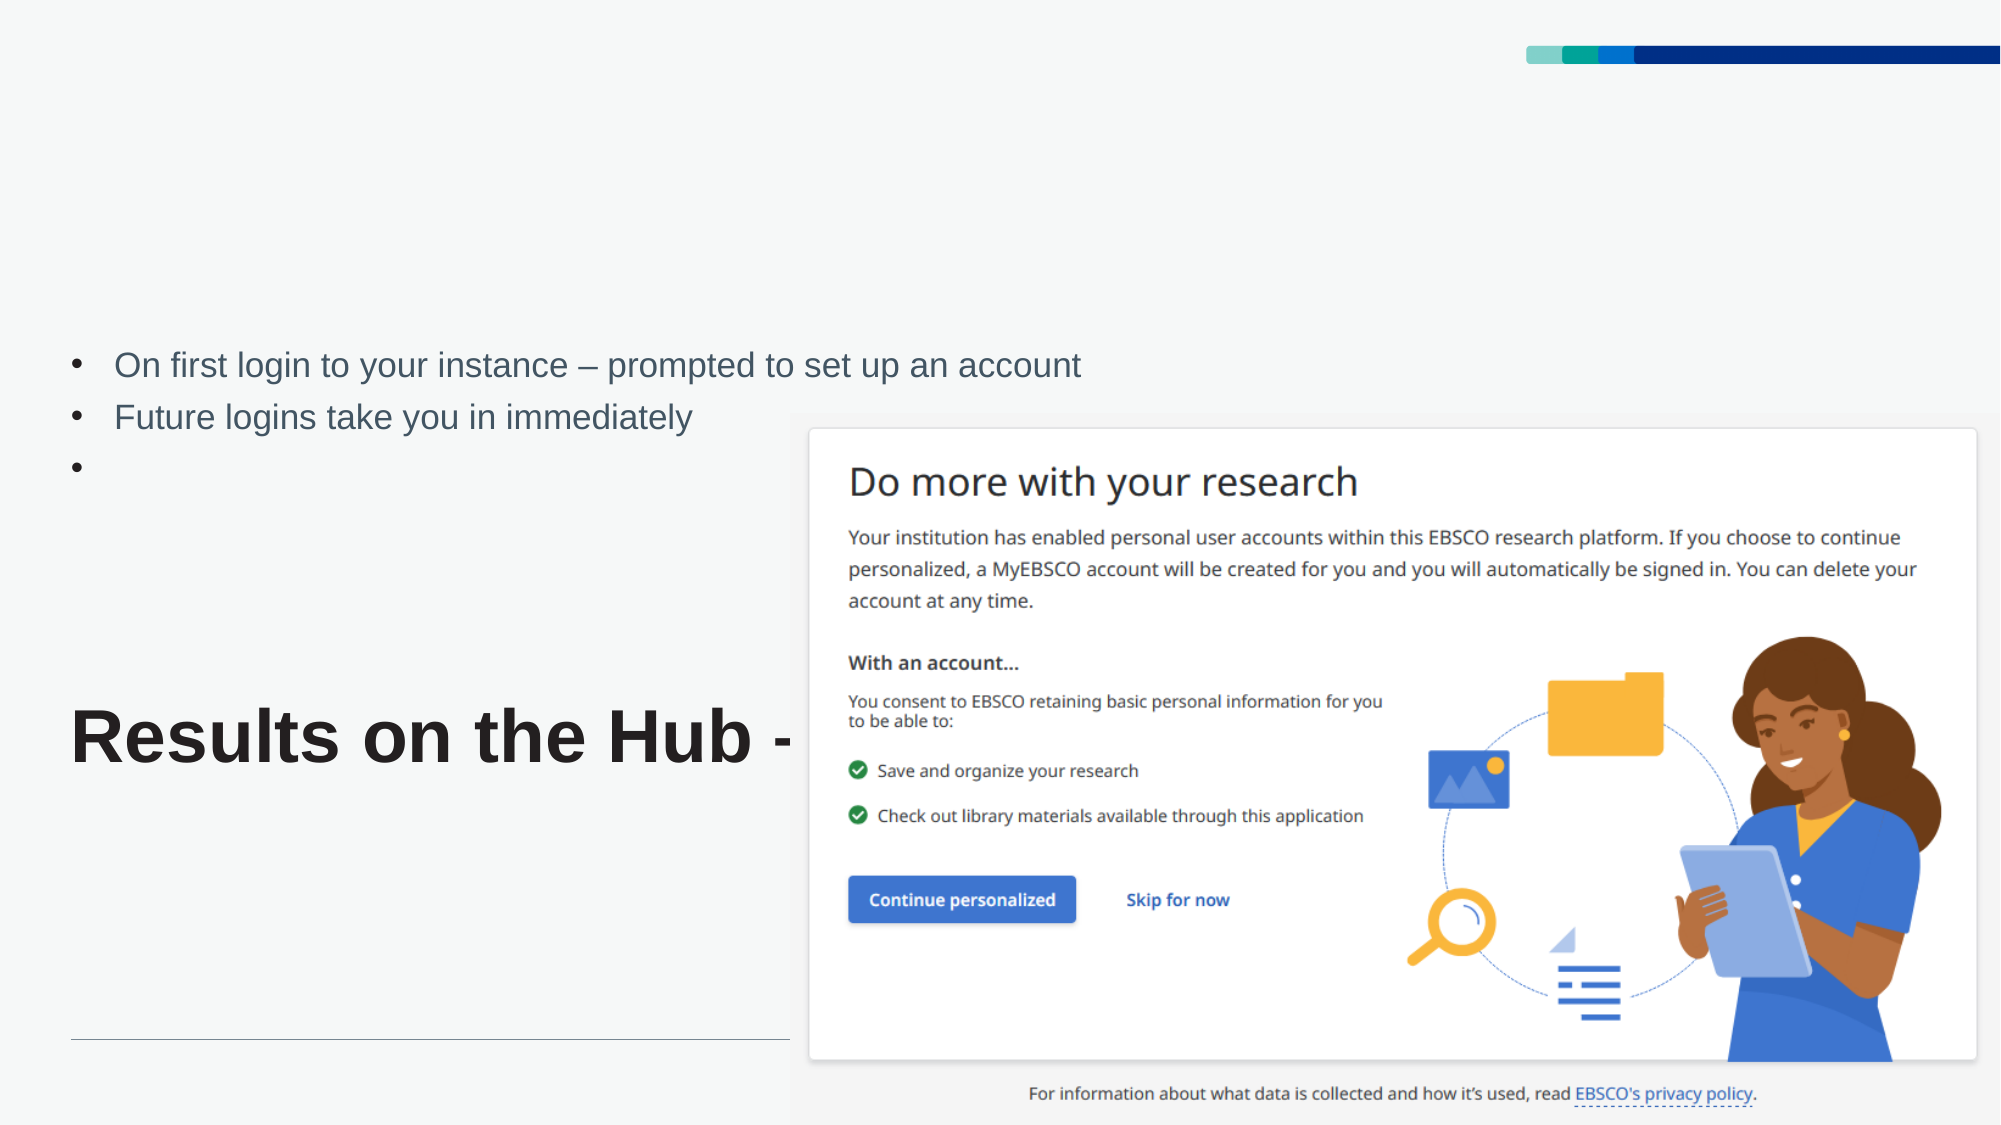

On first login to your instance – prompted to set up an account
Future logins take you in immediately
# Results on the Hub – myEBSCO